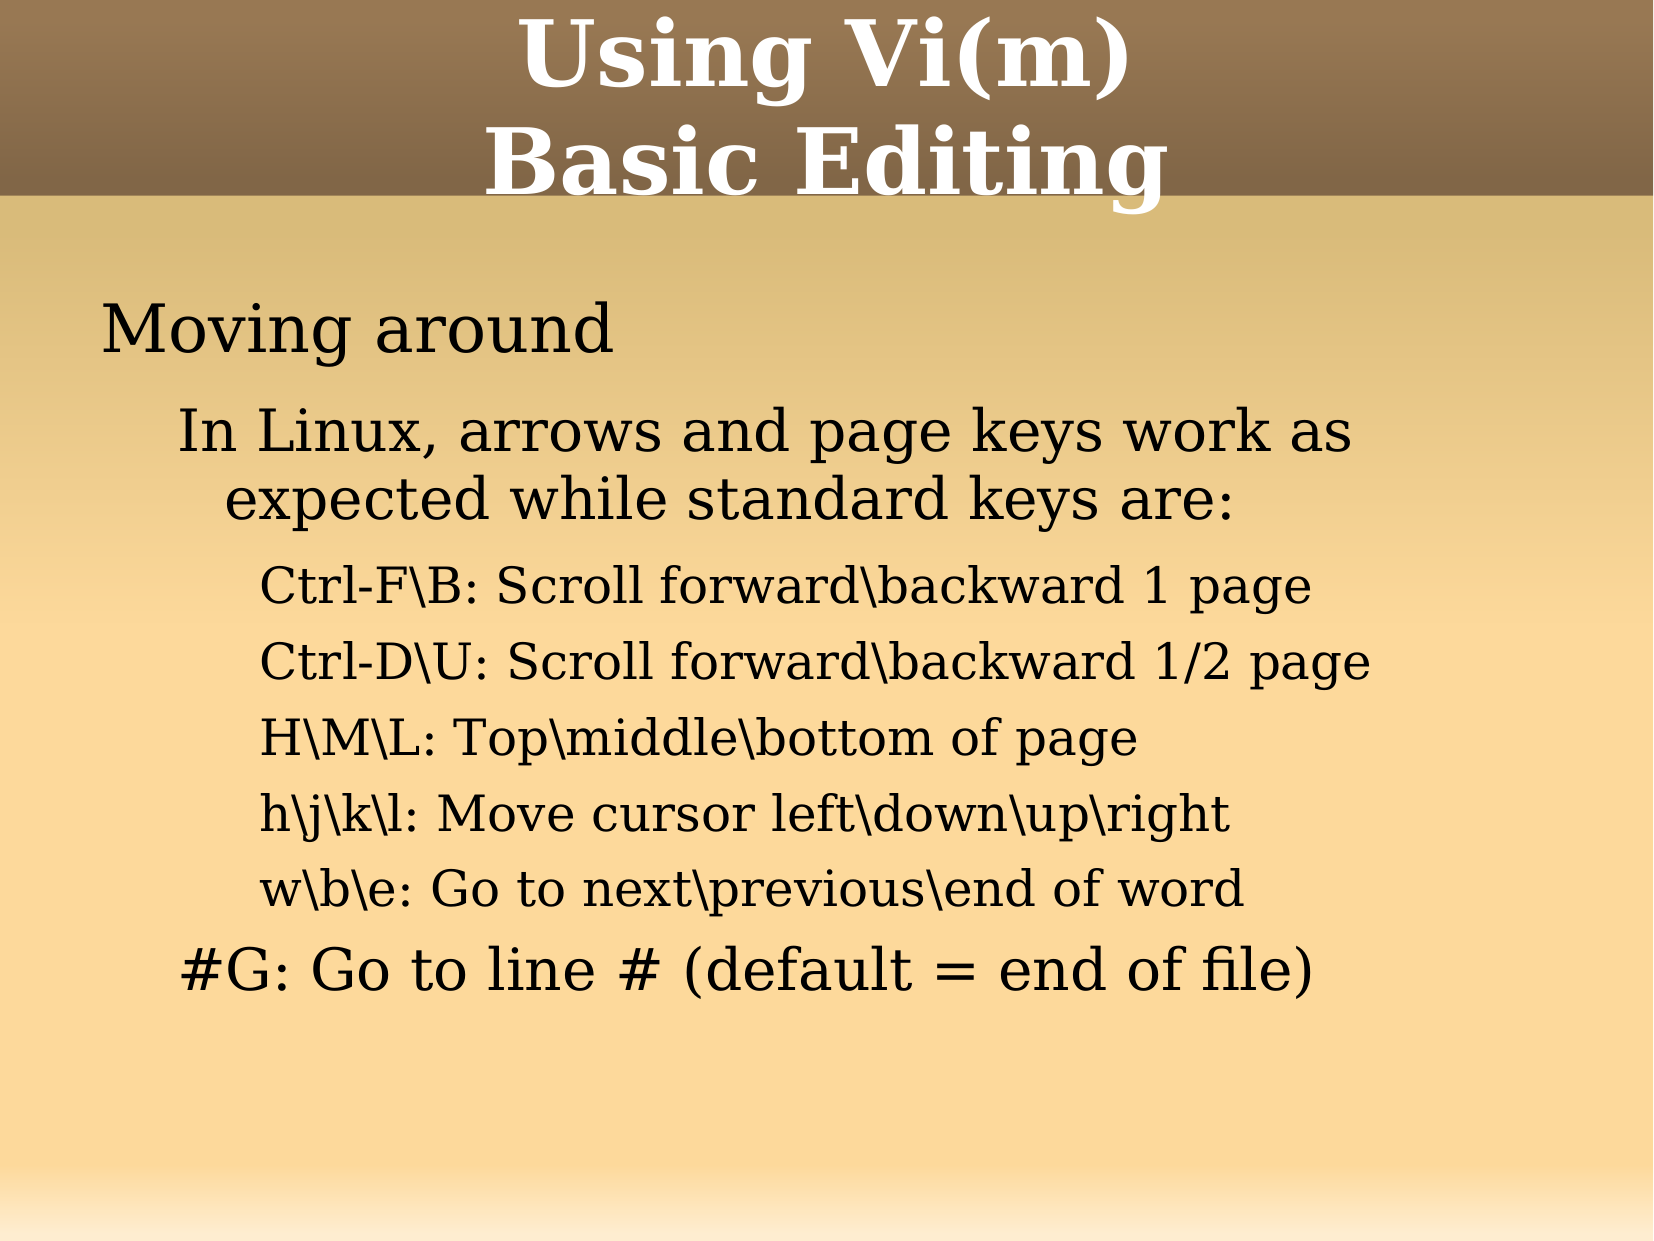

# Using Vi(m) Basic Editing
Moving around
In Linux, arrows and page keys work as expected while standard keys are:
Ctrl-F\B: Scroll forward\backward 1 page
Ctrl-D\U: Scroll forward\backward 1/2 page
H\M\L: Top\middle\bottom of page
h\j\k\l: Move cursor left\down\up\right
w\b\e: Go to next\previous\end of word
#G: Go to line # (default = end of file)